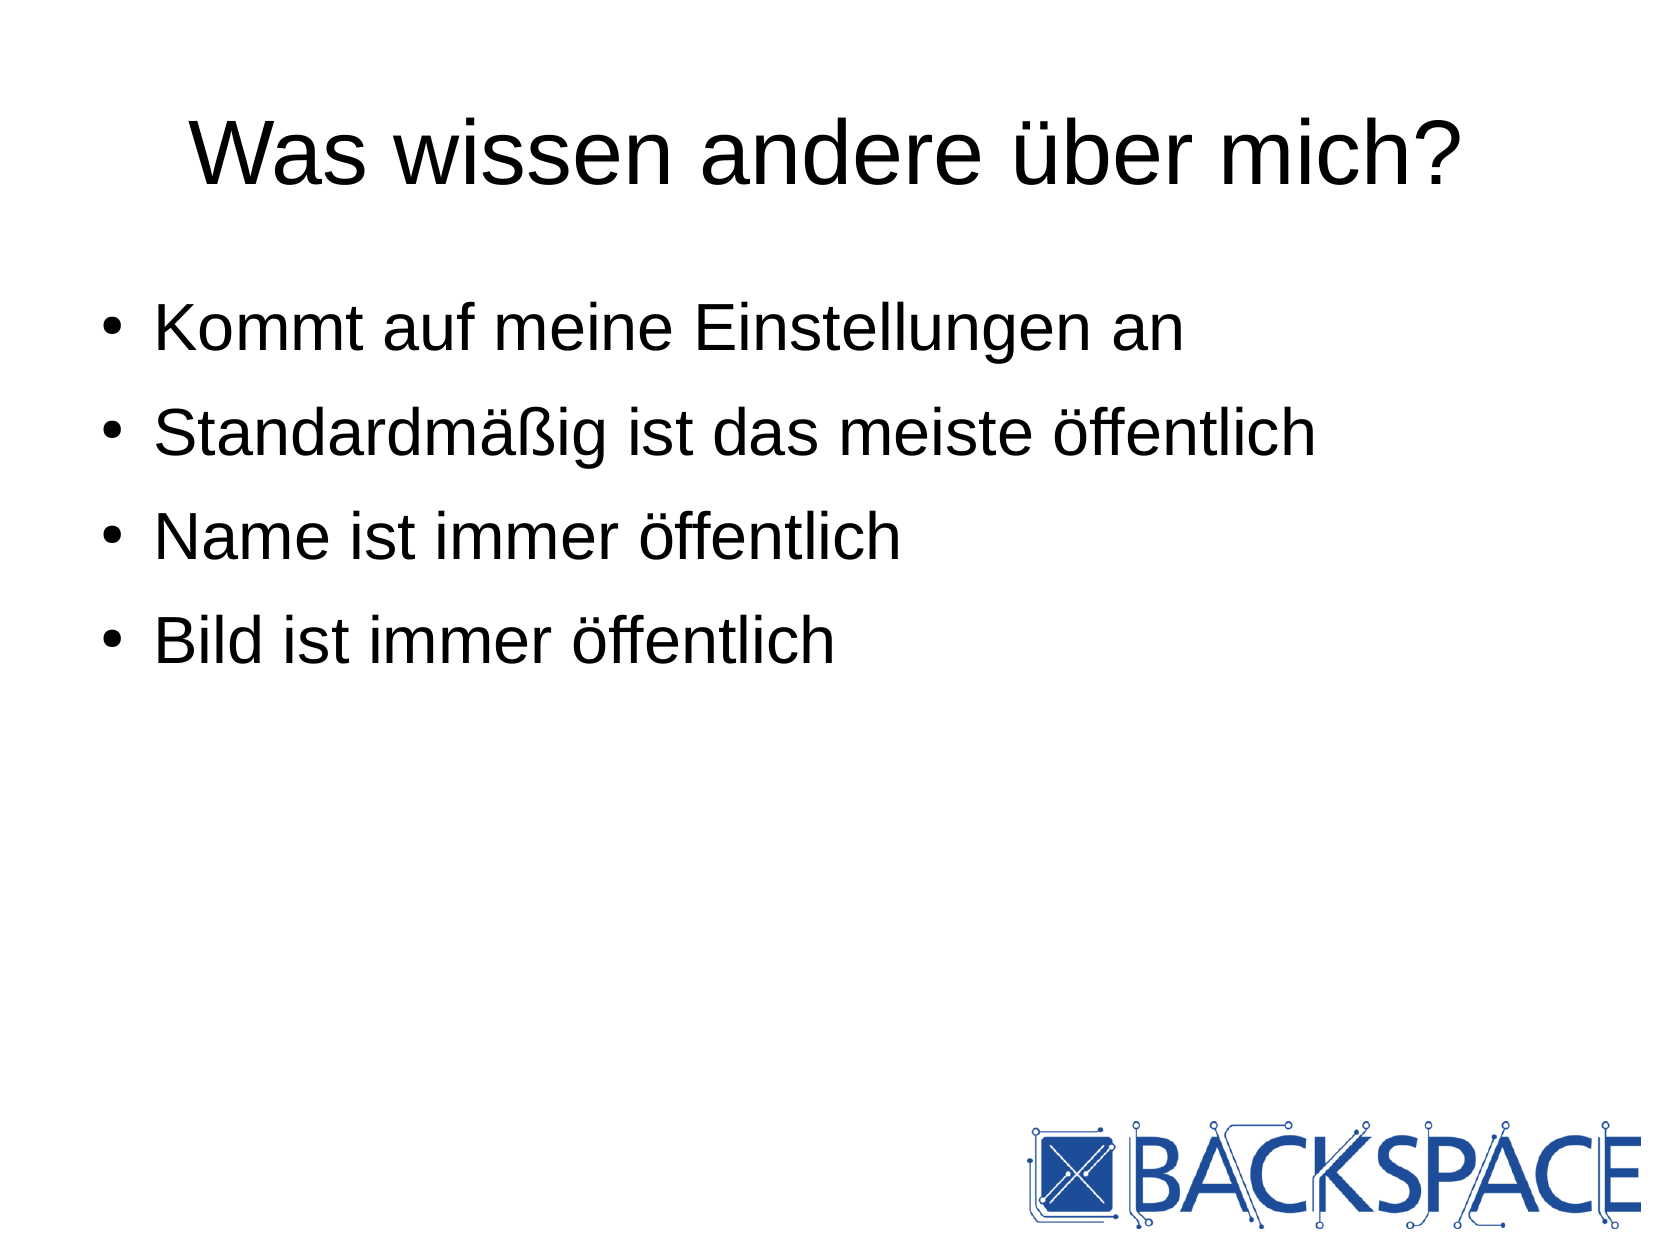

# Was wissen andere über mich?
Kommt auf meine Einstellungen an
Standardmäßig ist das meiste öffentlich
Name ist immer öffentlich
Bild ist immer öffentlich